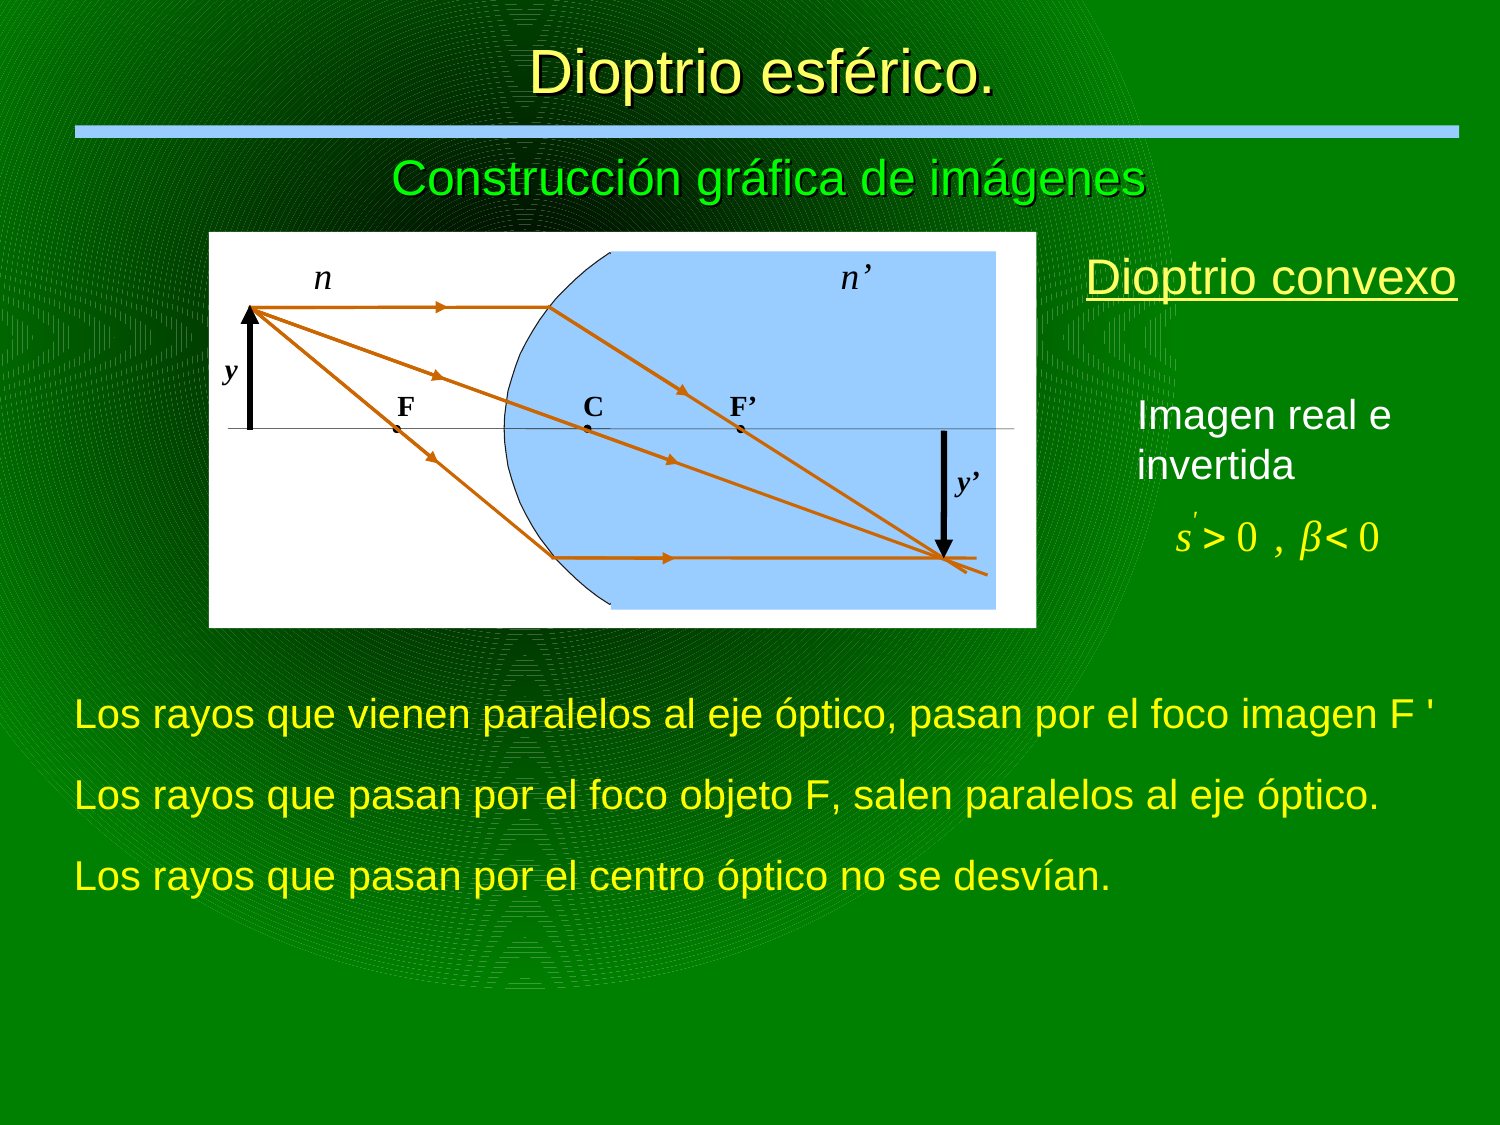

Dioptrio esférico.
Construcción gráfica de imágenes
n
n’
F
C
F’
Dioptrio convexo
y
Imagen real e
invertida
y’
Los rayos que vienen paralelos al eje óptico, pasan por el foco imagen F '
Los rayos que pasan por el foco objeto F, salen paralelos al eje óptico.
Los rayos que pasan por el centro óptico no se desvían.